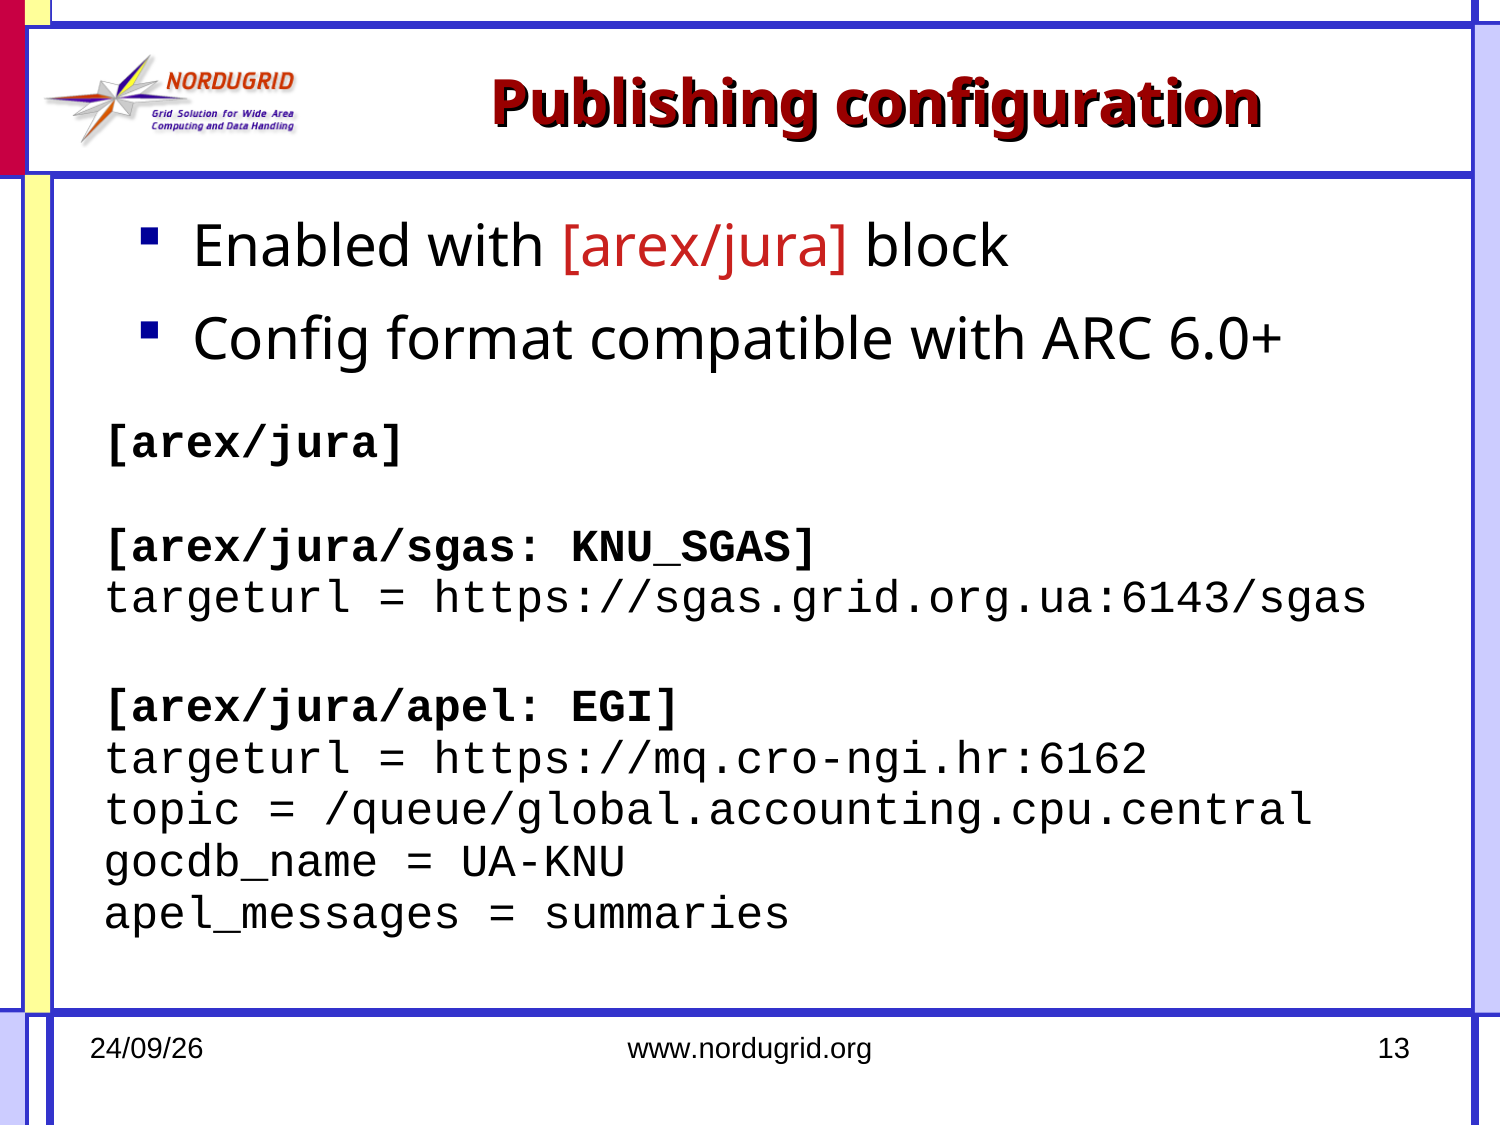

# Publishing configuration
Enabled with [arex/jura] block
Config format compatible with ARC 6.0+
[arex/jura]
[arex/jura/sgas: KNU_SGAS]
targeturl = https://sgas.grid.org.ua:6143/sgas
[arex/jura/apel: EGI]
targeturl = https://mq.cro-ngi.hr:6162
topic = /queue/global.accounting.cpu.central
gocdb_name = UA-KNU
apel_messages = summaries
www.nordugrid.org
13